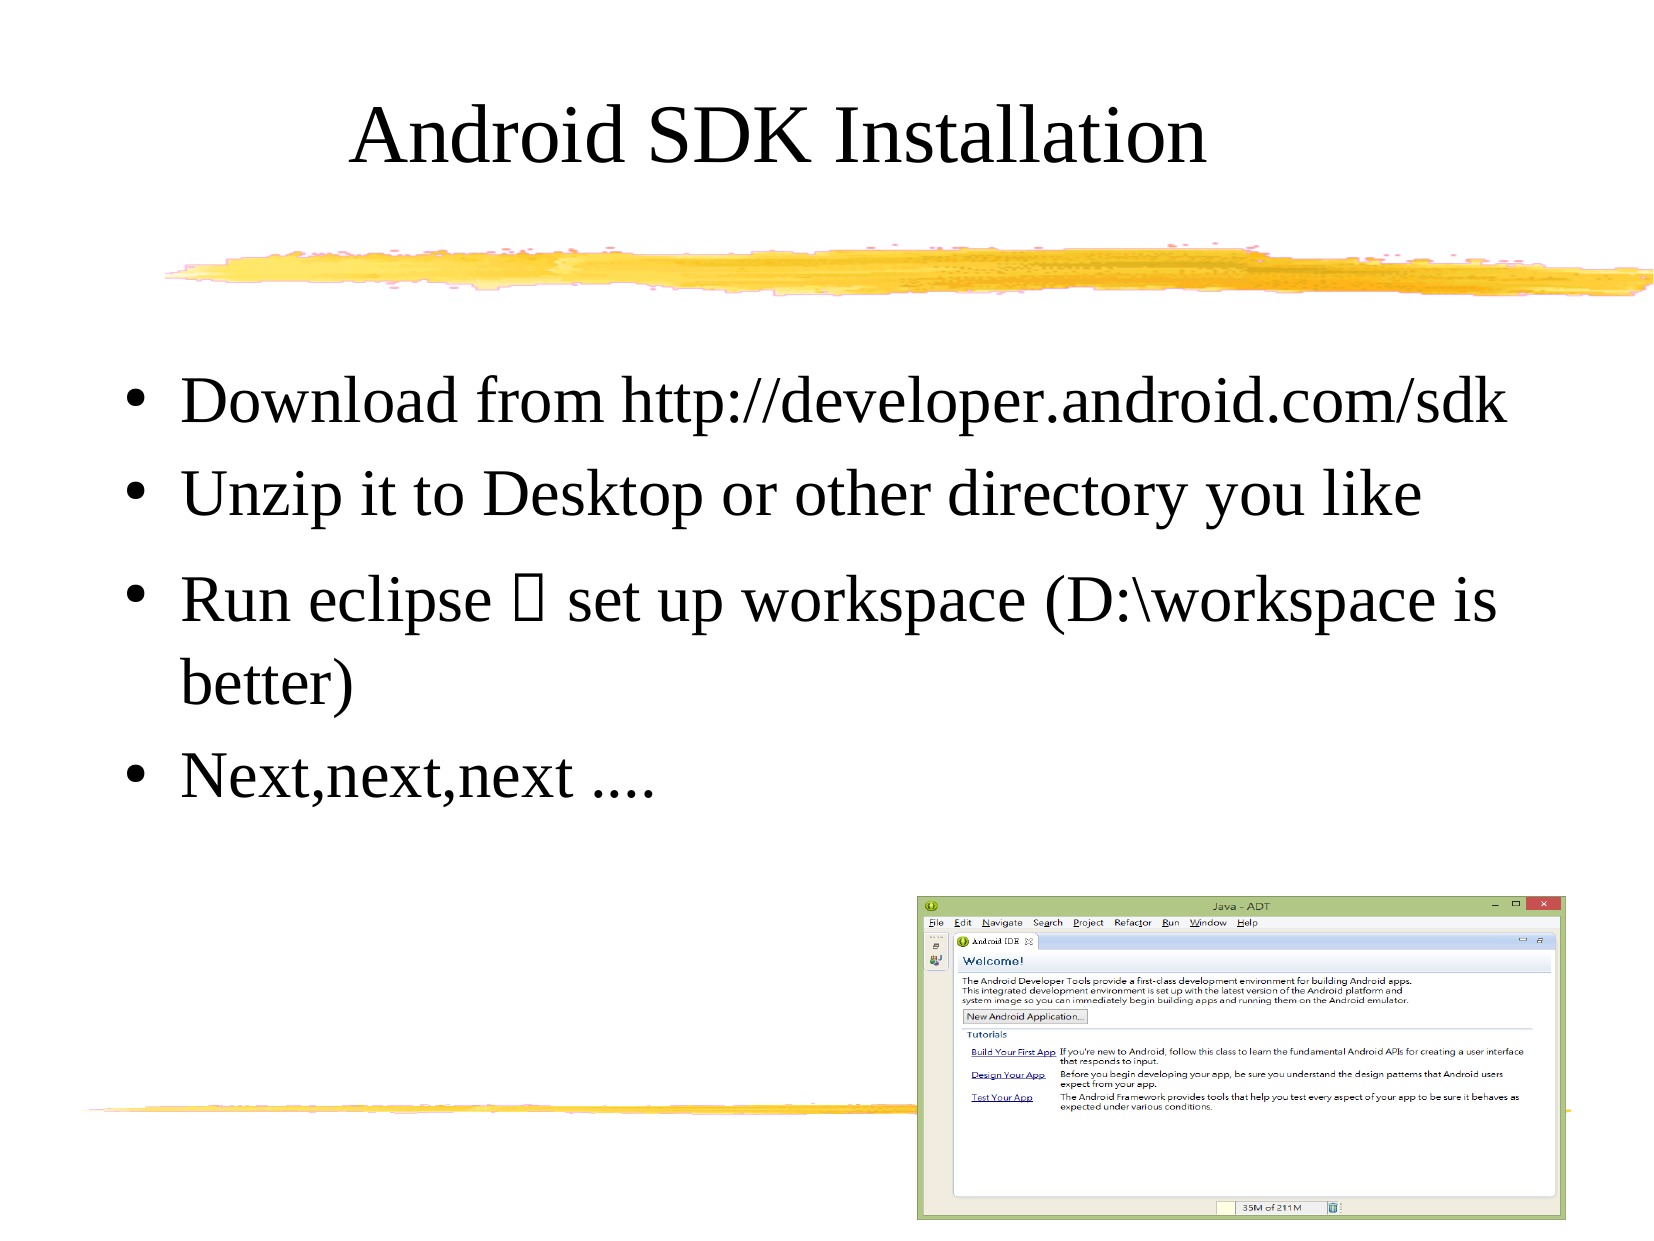

# Android SDK Installation
Download from http://developer.android.com/sdk
Unzip it to Desktop or other directory you like
Run eclipse，set up workspace (D:\workspace is better)
Next,next,next ....